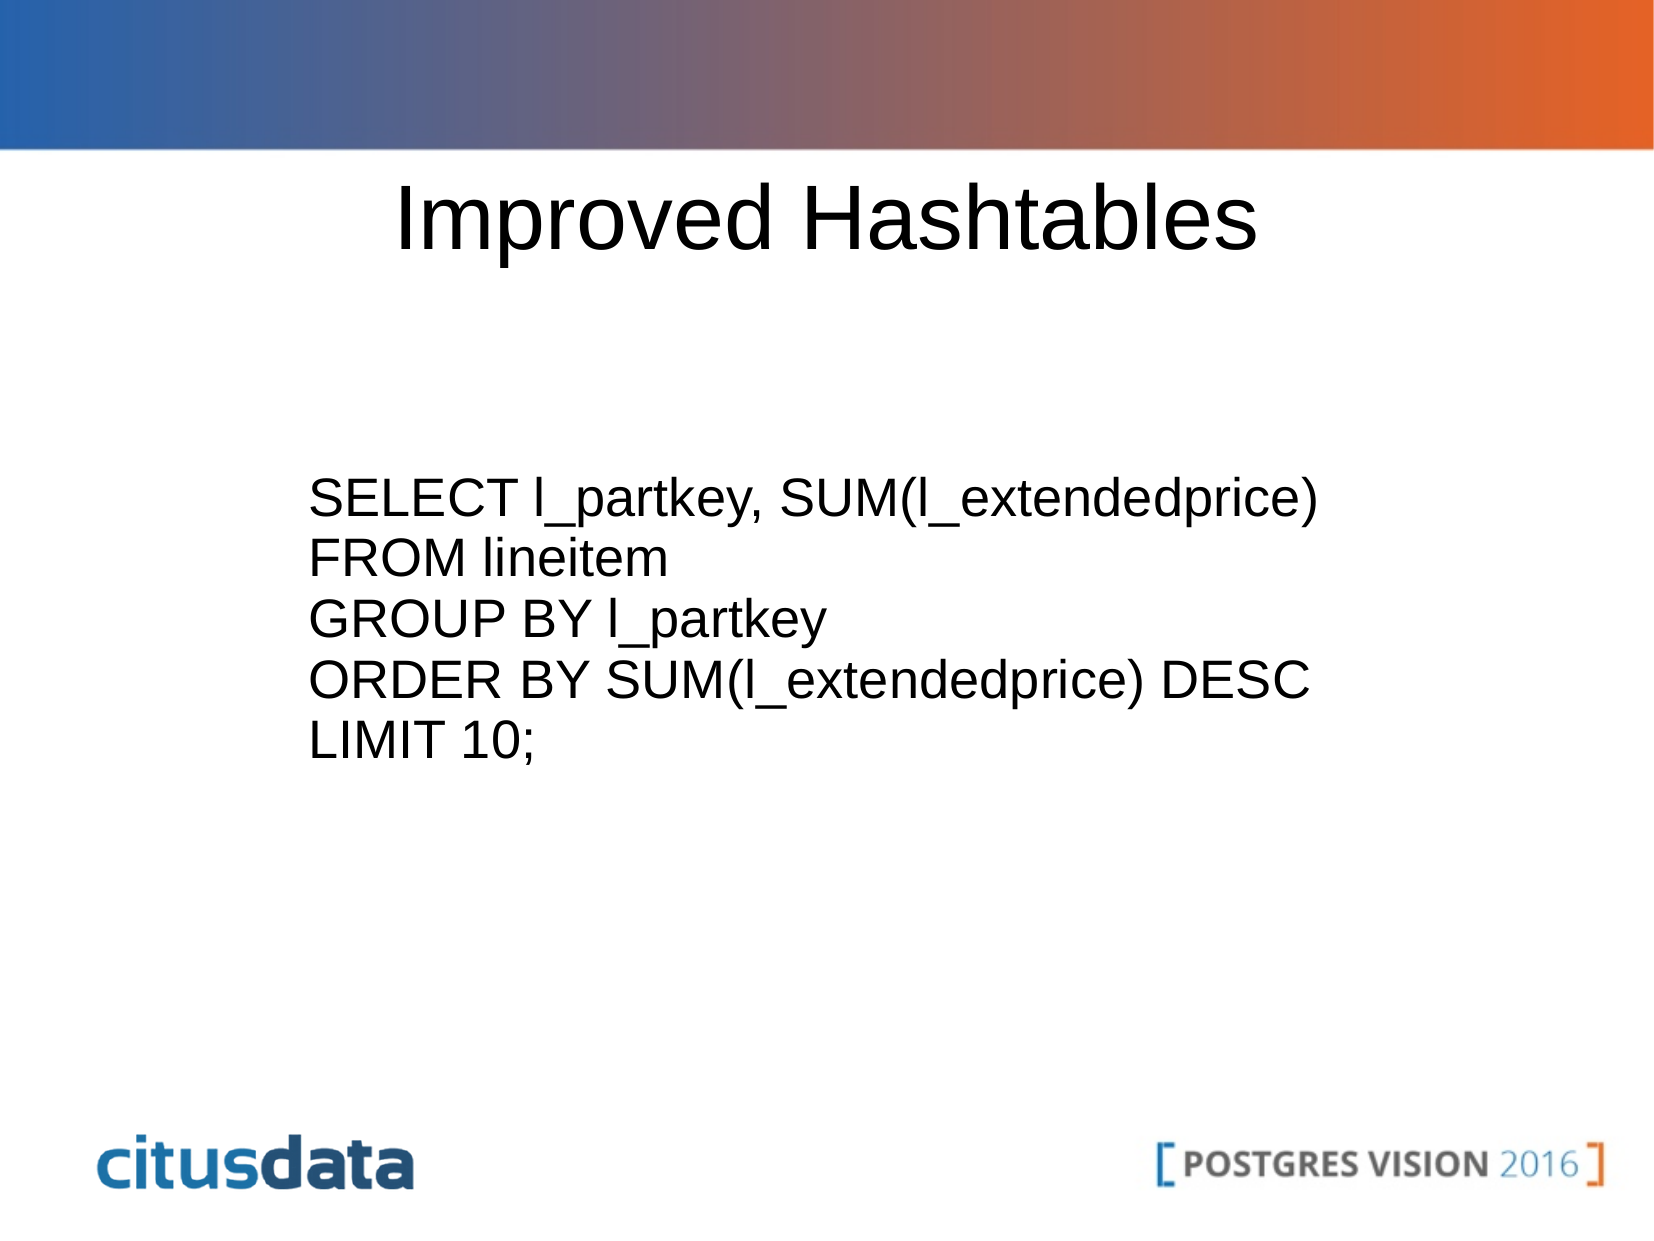

# Improved Hashtables
SELECT l_partkey, SUM(l_extendedprice)
FROM lineitem
GROUP BY l_partkey
ORDER BY SUM(l_extendedprice) DESC
LIMIT 10;